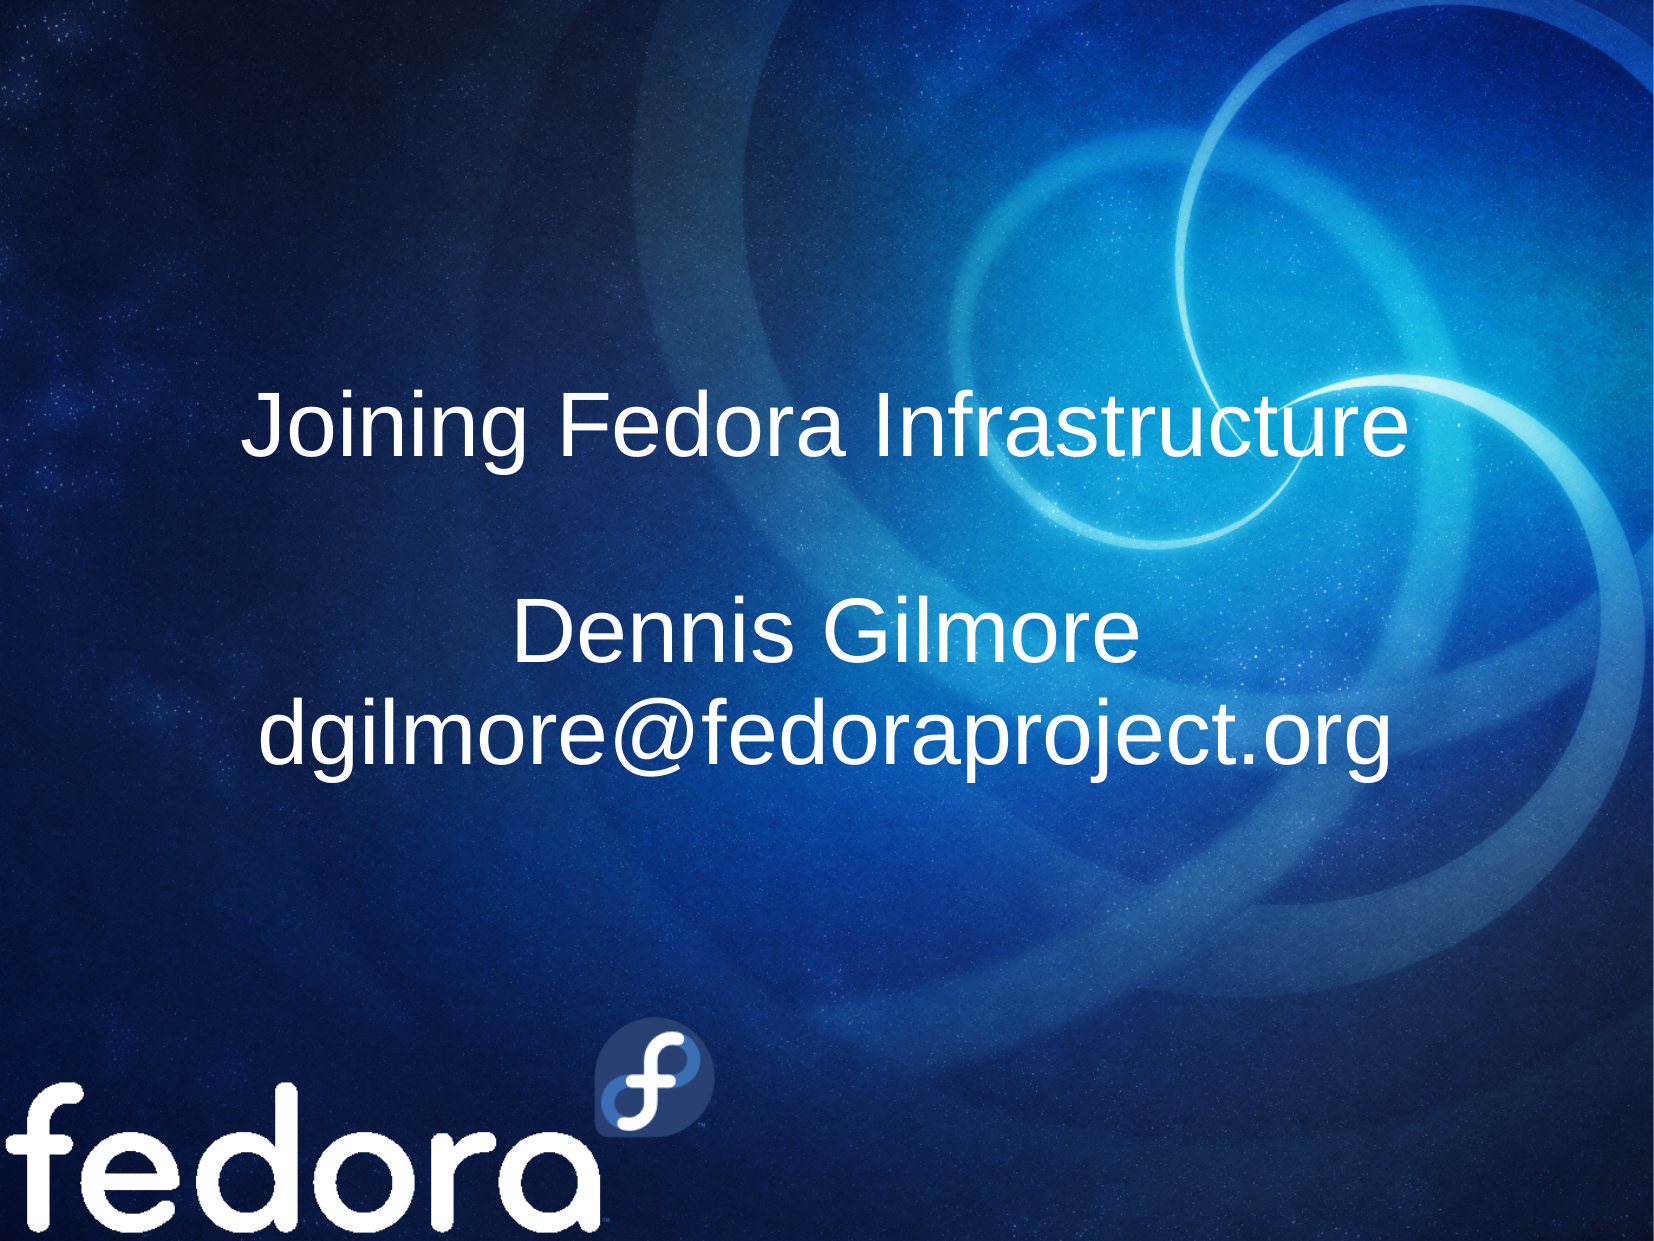

# Joining Fedora Infrastructure
Dennis Gilmore
dgilmore@fedoraproject.org